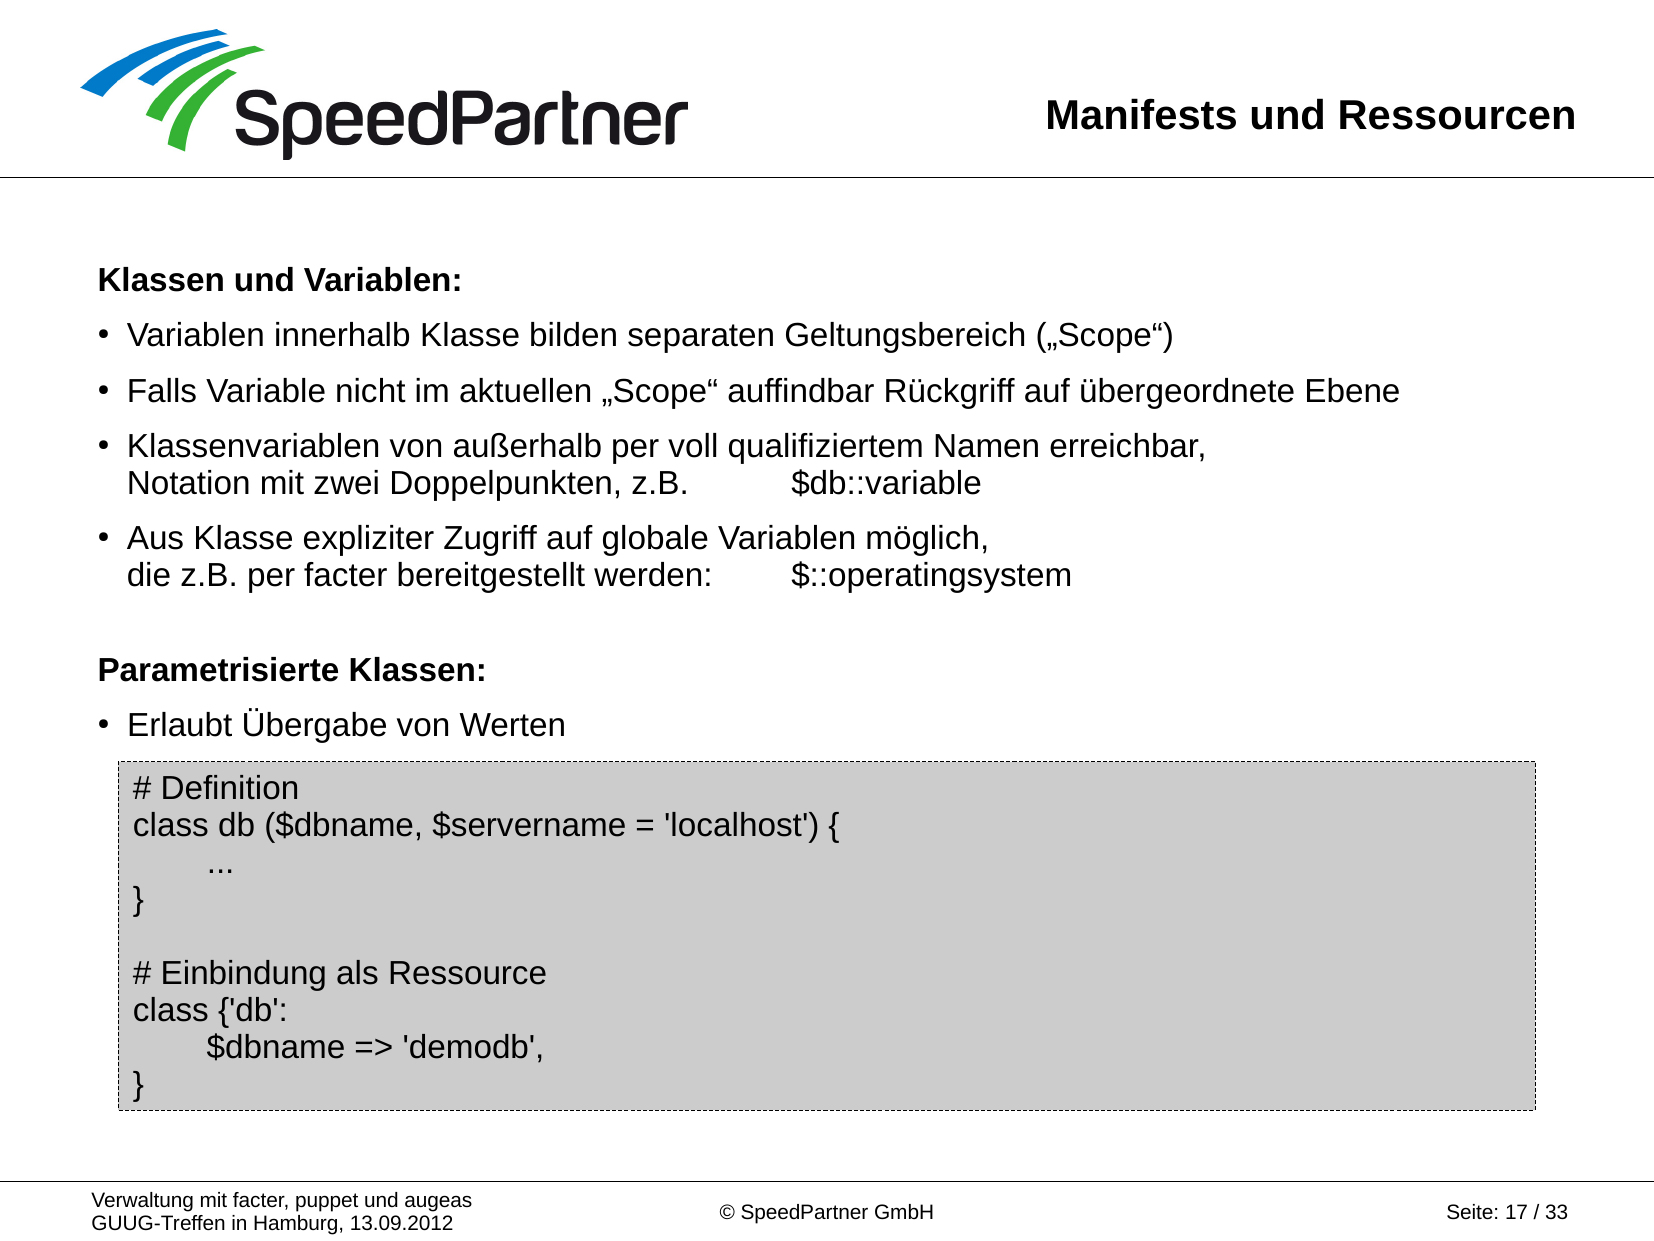

# Manifests und Ressourcen
Klassen und Variablen:
Variablen innerhalb Klasse bilden separaten Geltungsbereich („Scope“)
Falls Variable nicht im aktuellen „Scope“ auffindbar Rückgriff auf übergeordnete Ebene
Klassenvariablen von außerhalb per voll qualifiziertem Namen erreichbar,
Notation mit zwei Doppelpunkten, z.B.		$db::variable
Aus Klasse expliziter Zugriff auf globale Variablen möglich,
die z.B. per facter bereitgestellt werden:		$::operatingsystem
Parametrisierte Klassen:
Erlaubt Übergabe von Werten
# Definition
class db ($dbname, $servername = 'localhost') {
 ...
}
# Einbindung als Ressource
class {'db':
	$dbname => 'demodb',
}